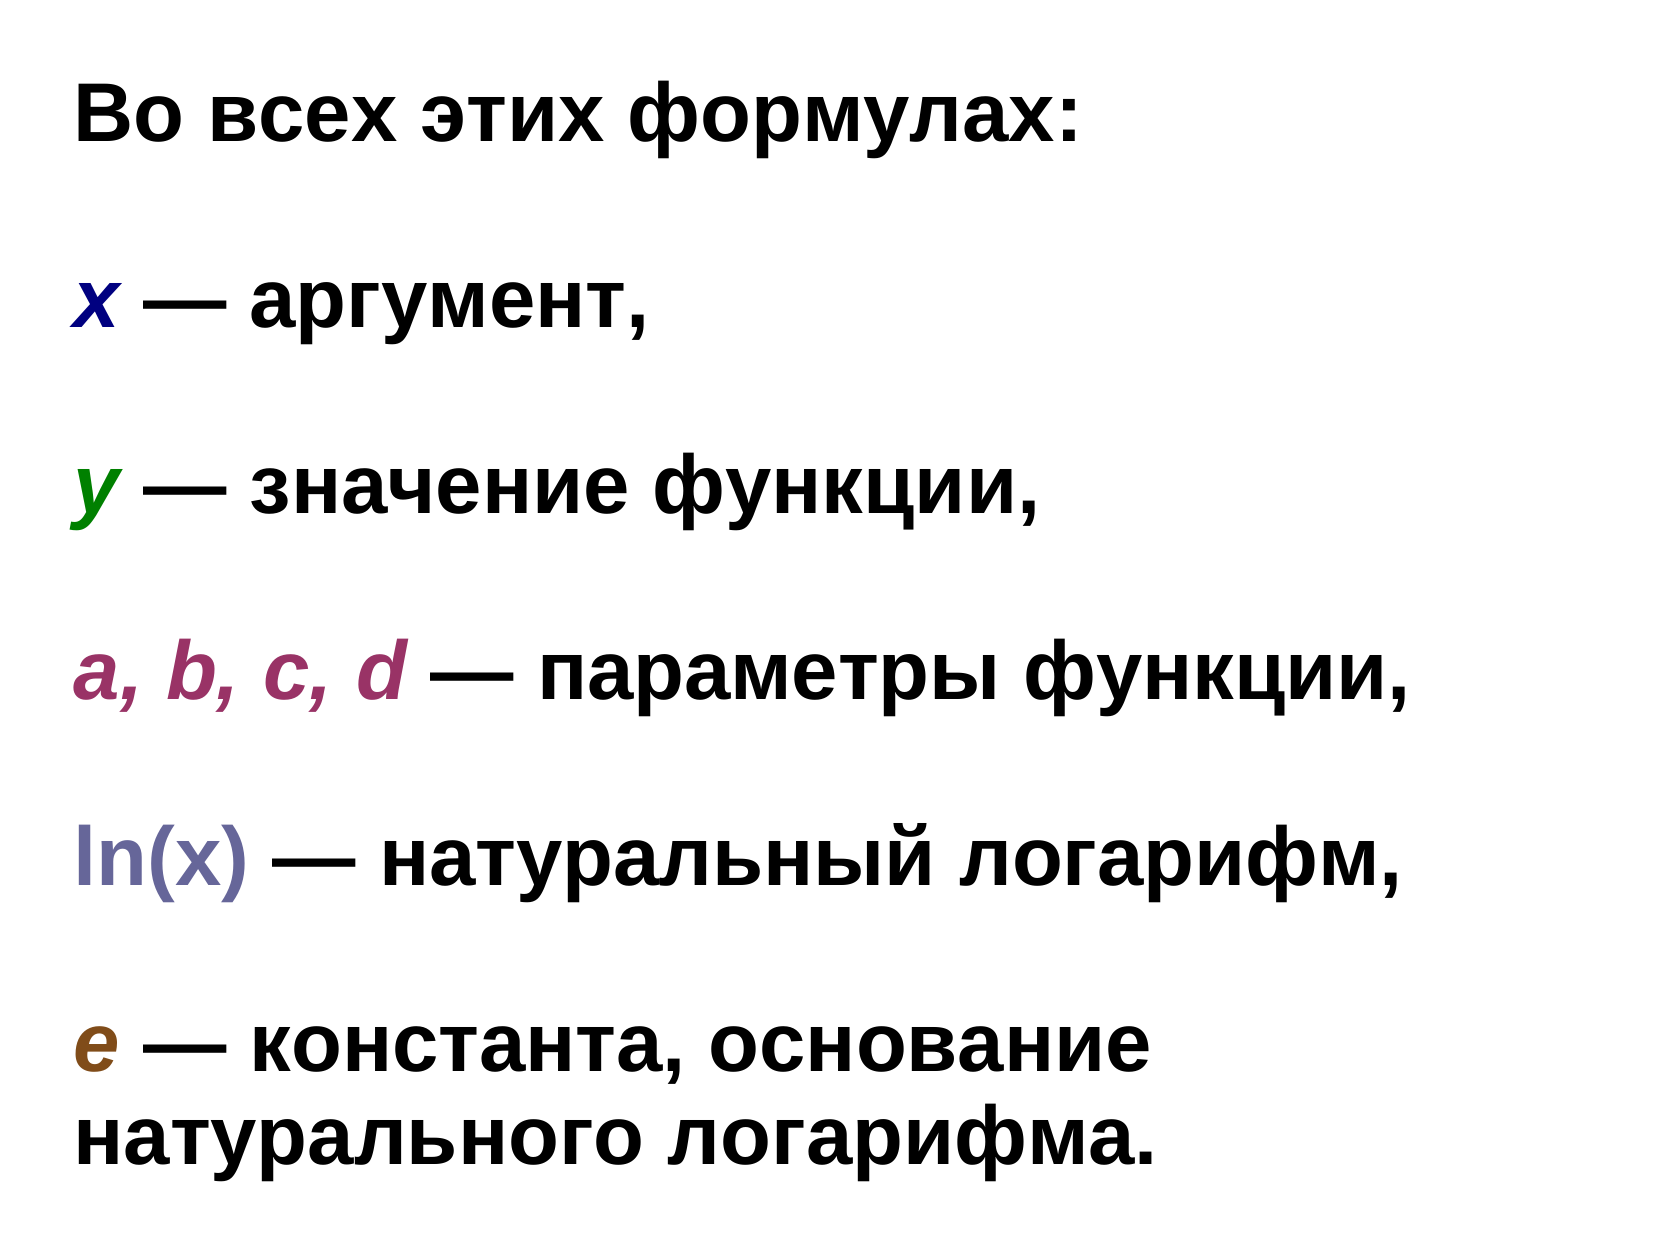

Во всех этих формулах:
х ― аргумент,
у ― значение функции,
а, b, с, d ― параметры функции,
ln(х) ― натуральный логарифм,
е ― константа, основание натурального логарифма.